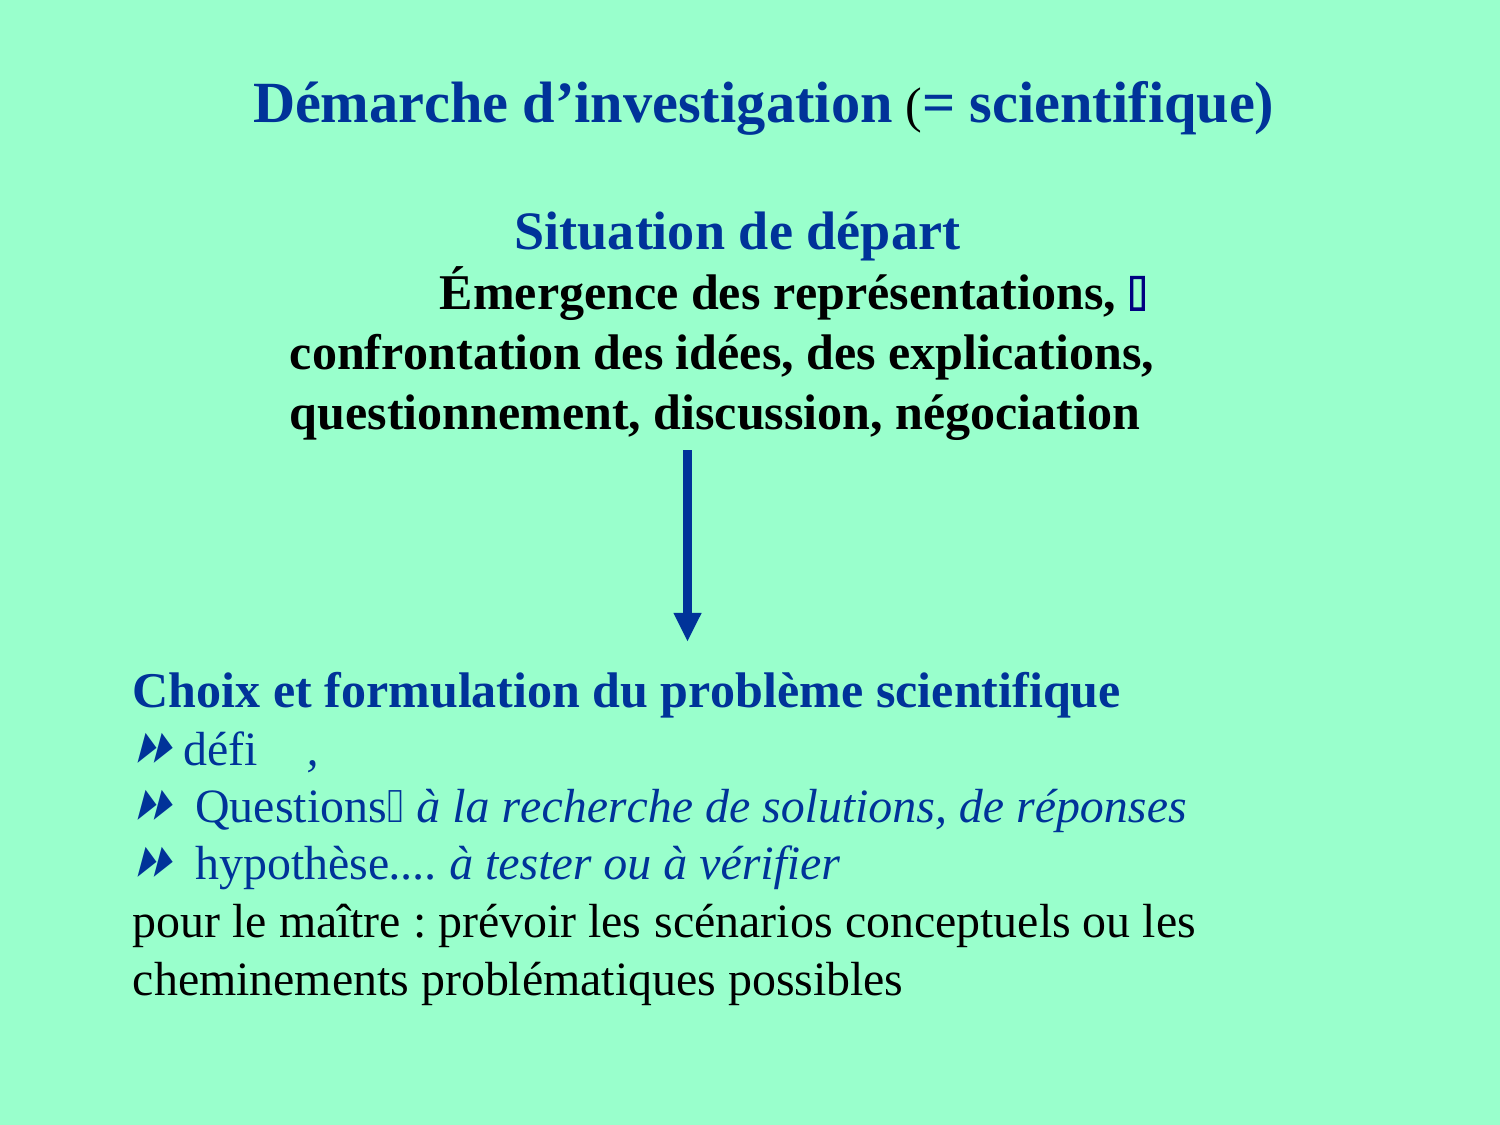

Démarche d’investigation (= scientifique)
Situation de départ
	Émergence des représentations,  confrontation des idées, des explications, questionnement, discussion, négociation
Choix et formulation du problème scientifique
 défi ,
 Questions à la recherche de solutions, de réponses
 hypothèse.... à tester ou à vérifier
pour le maître : prévoir les scénarios conceptuels ou les cheminements problématiques possibles